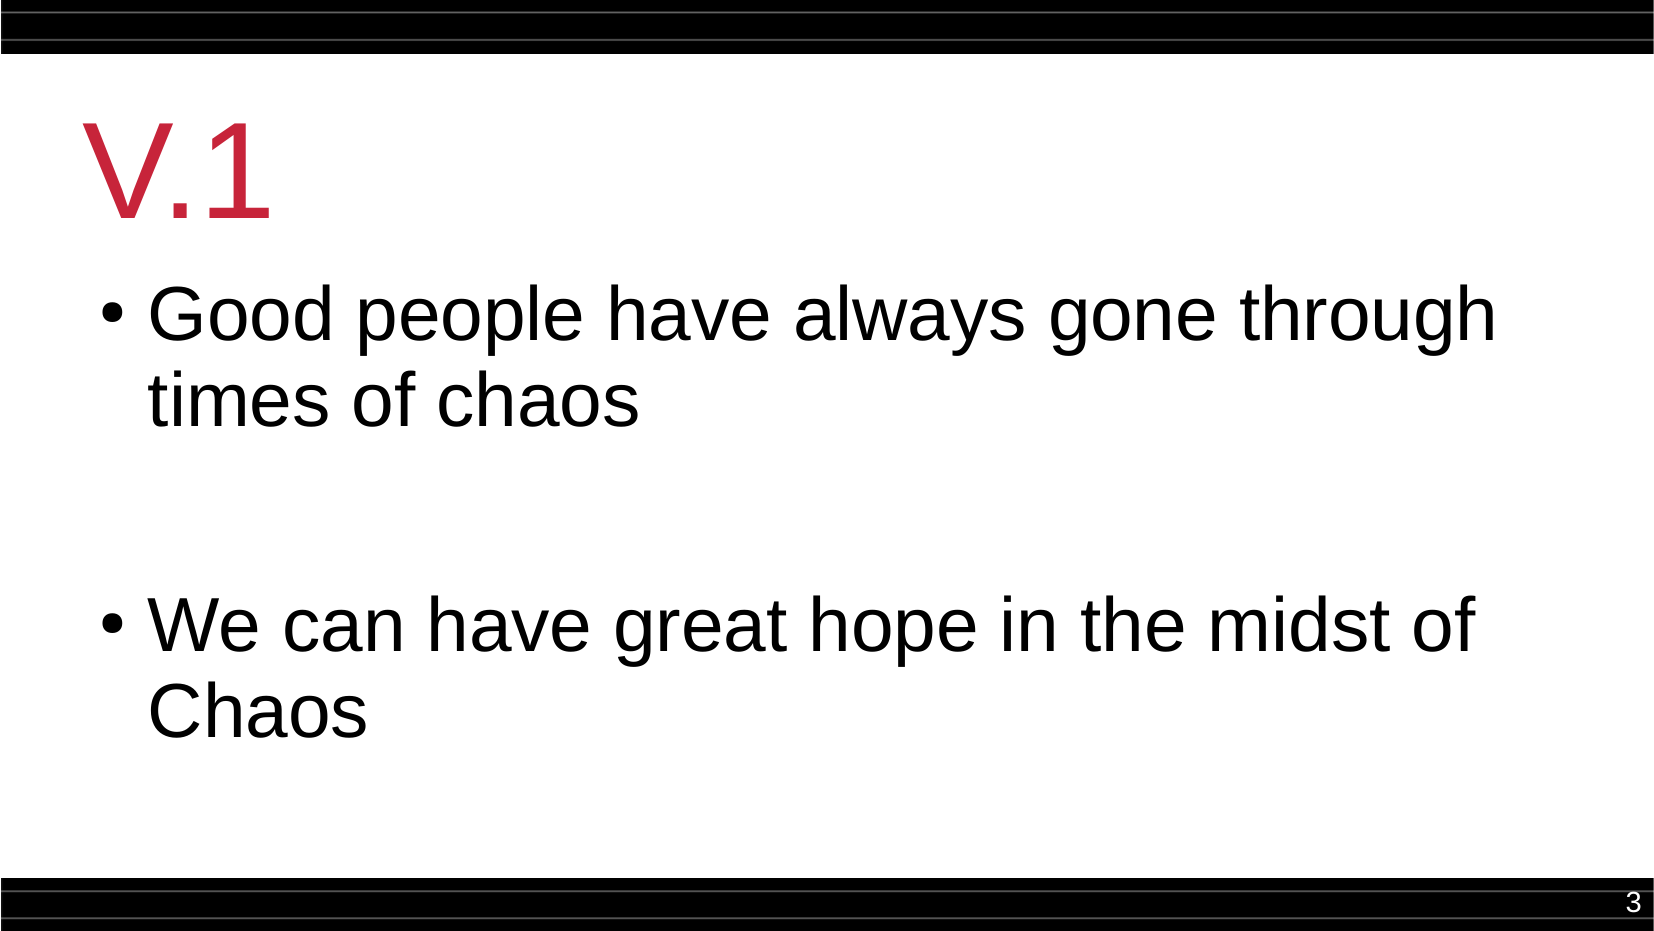

# V.1
Good people have always gone through times of chaos
We can have great hope in the midst of Chaos